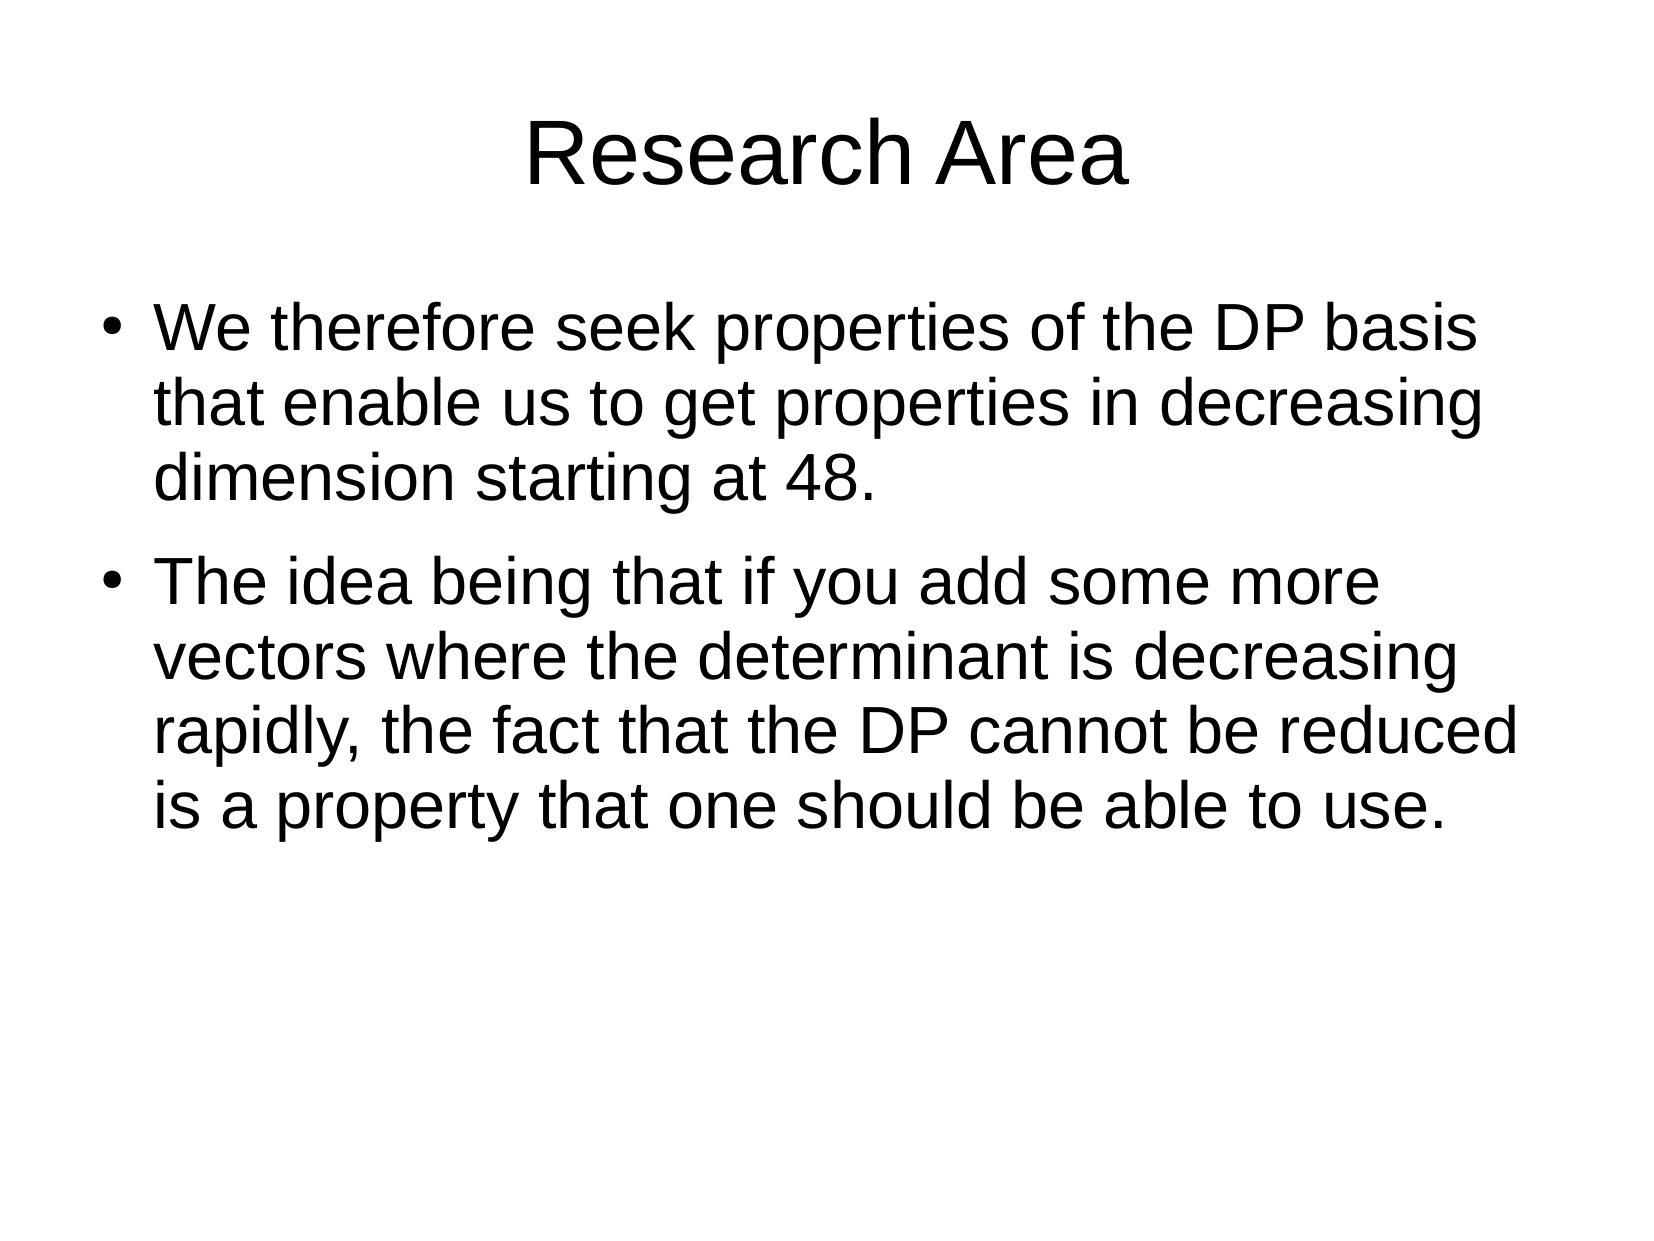

# Research Area
We therefore seek properties of the DP basis that enable us to get properties in decreasing dimension starting at 48.
The idea being that if you add some more vectors where the determinant is decreasing rapidly, the fact that the DP cannot be reduced is a property that one should be able to use.